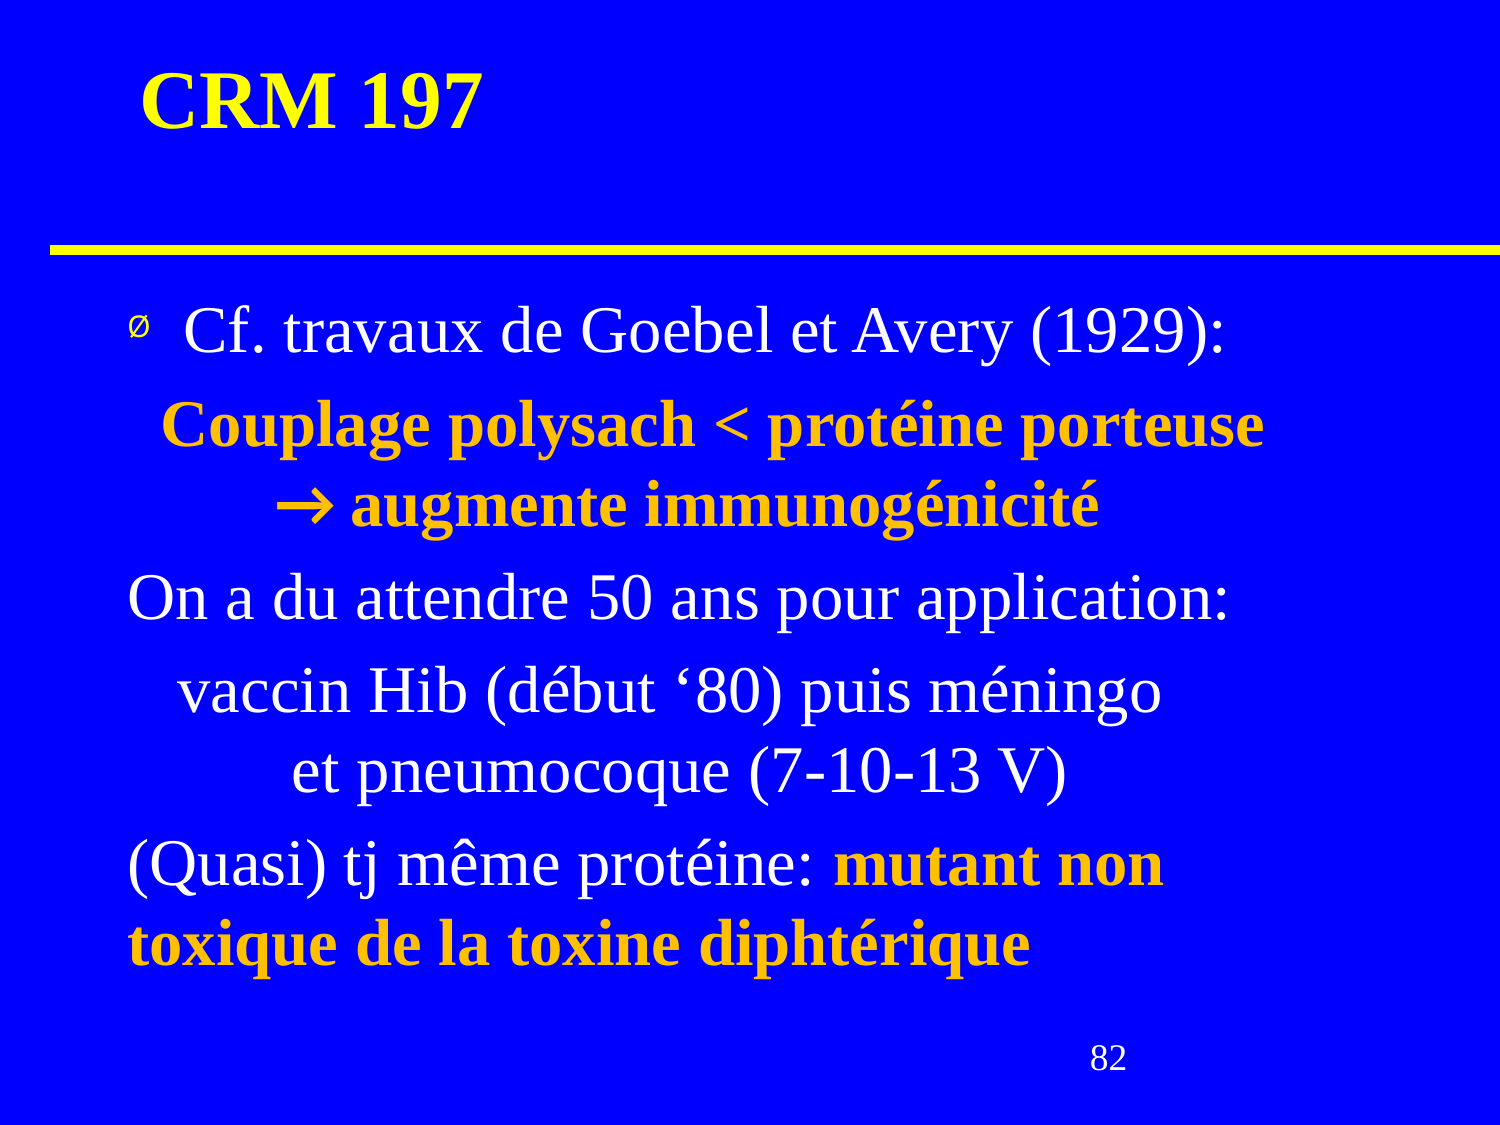

# CRM 197
Cf. travaux de Goebel et Avery (1929):
 Couplage polysach < protéine porteuse 			→ augmente immunogénicité
On a du attendre 50 ans pour application:
 vaccin Hib (début ‘80) puis méningo				 et pneumocoque (7-10-13 V)
(Quasi) tj même protéine: mutant non toxique de la toxine diphtérique